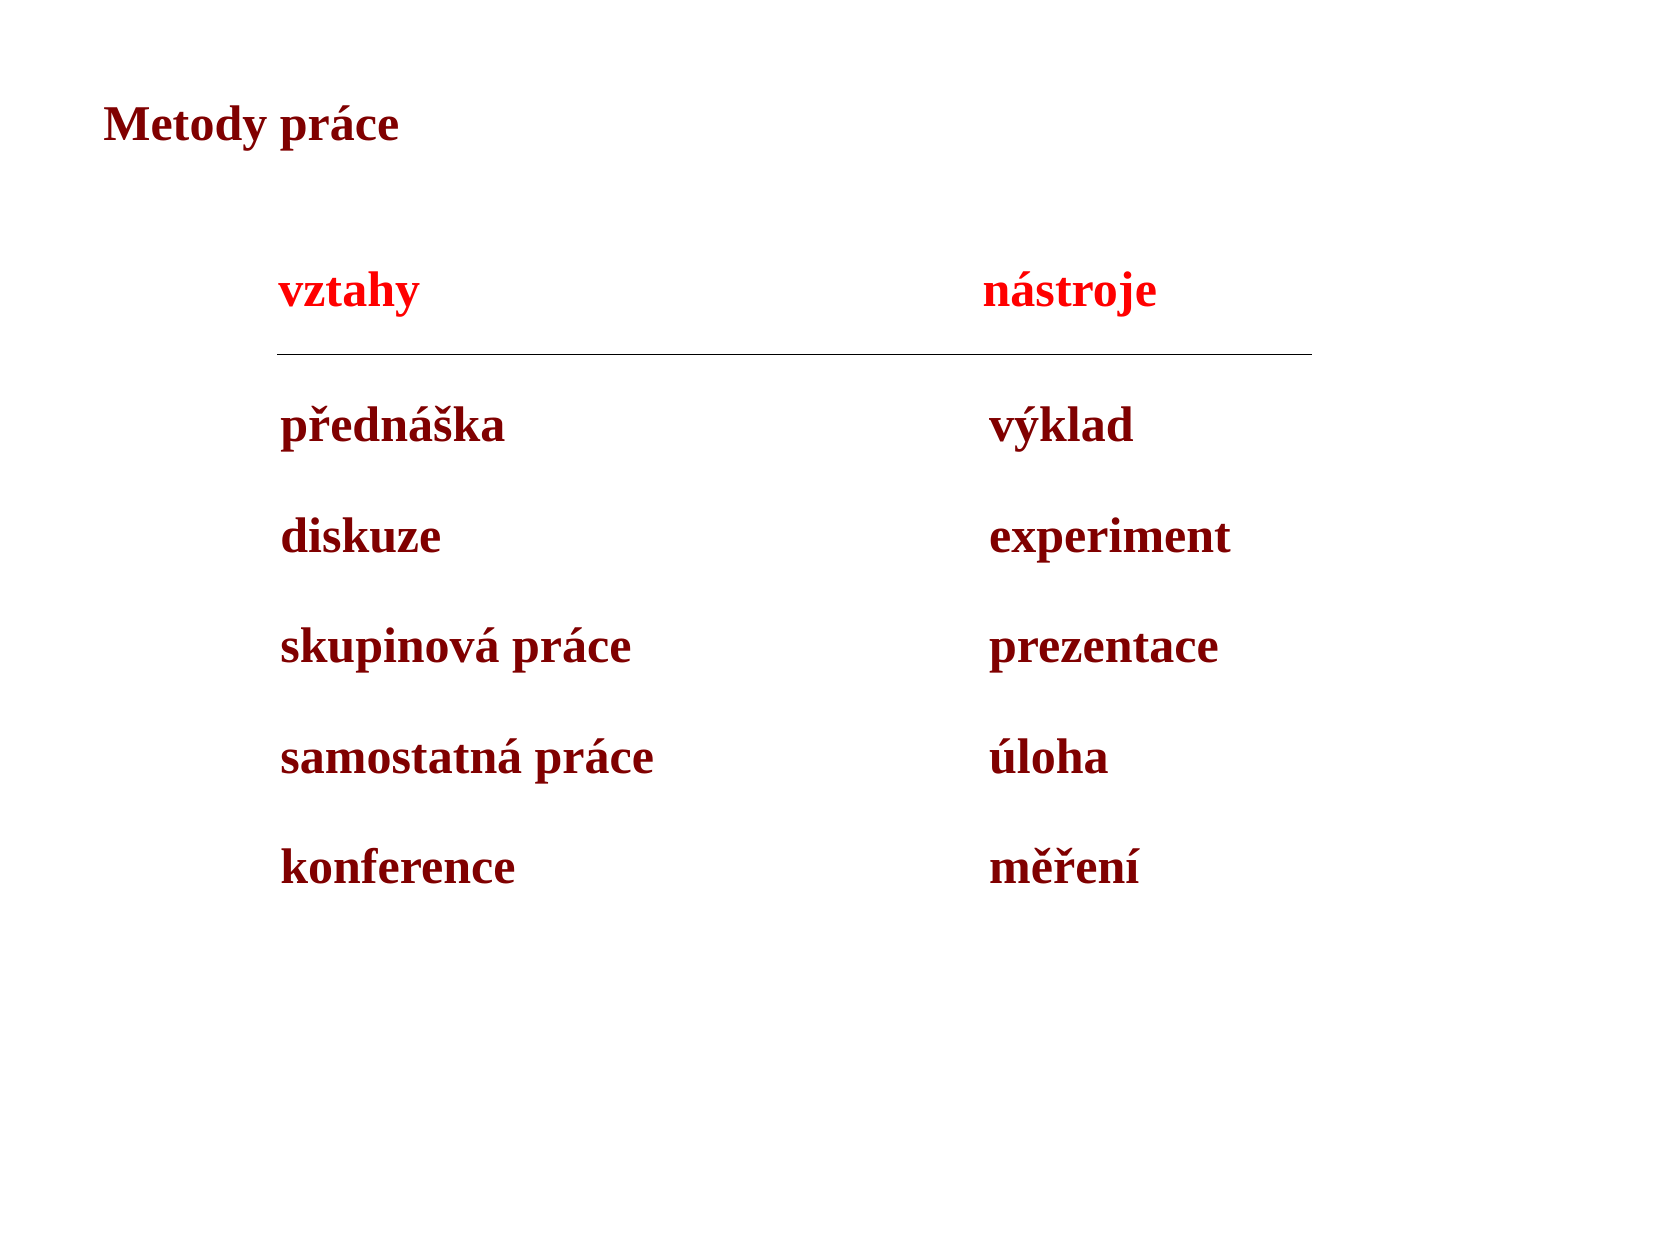

Metody práce
 vztahy nástroje
přednáška
diskuze
skupinová práce
samostatná práce
konference
výklad
experiment
prezentace
úloha
měření